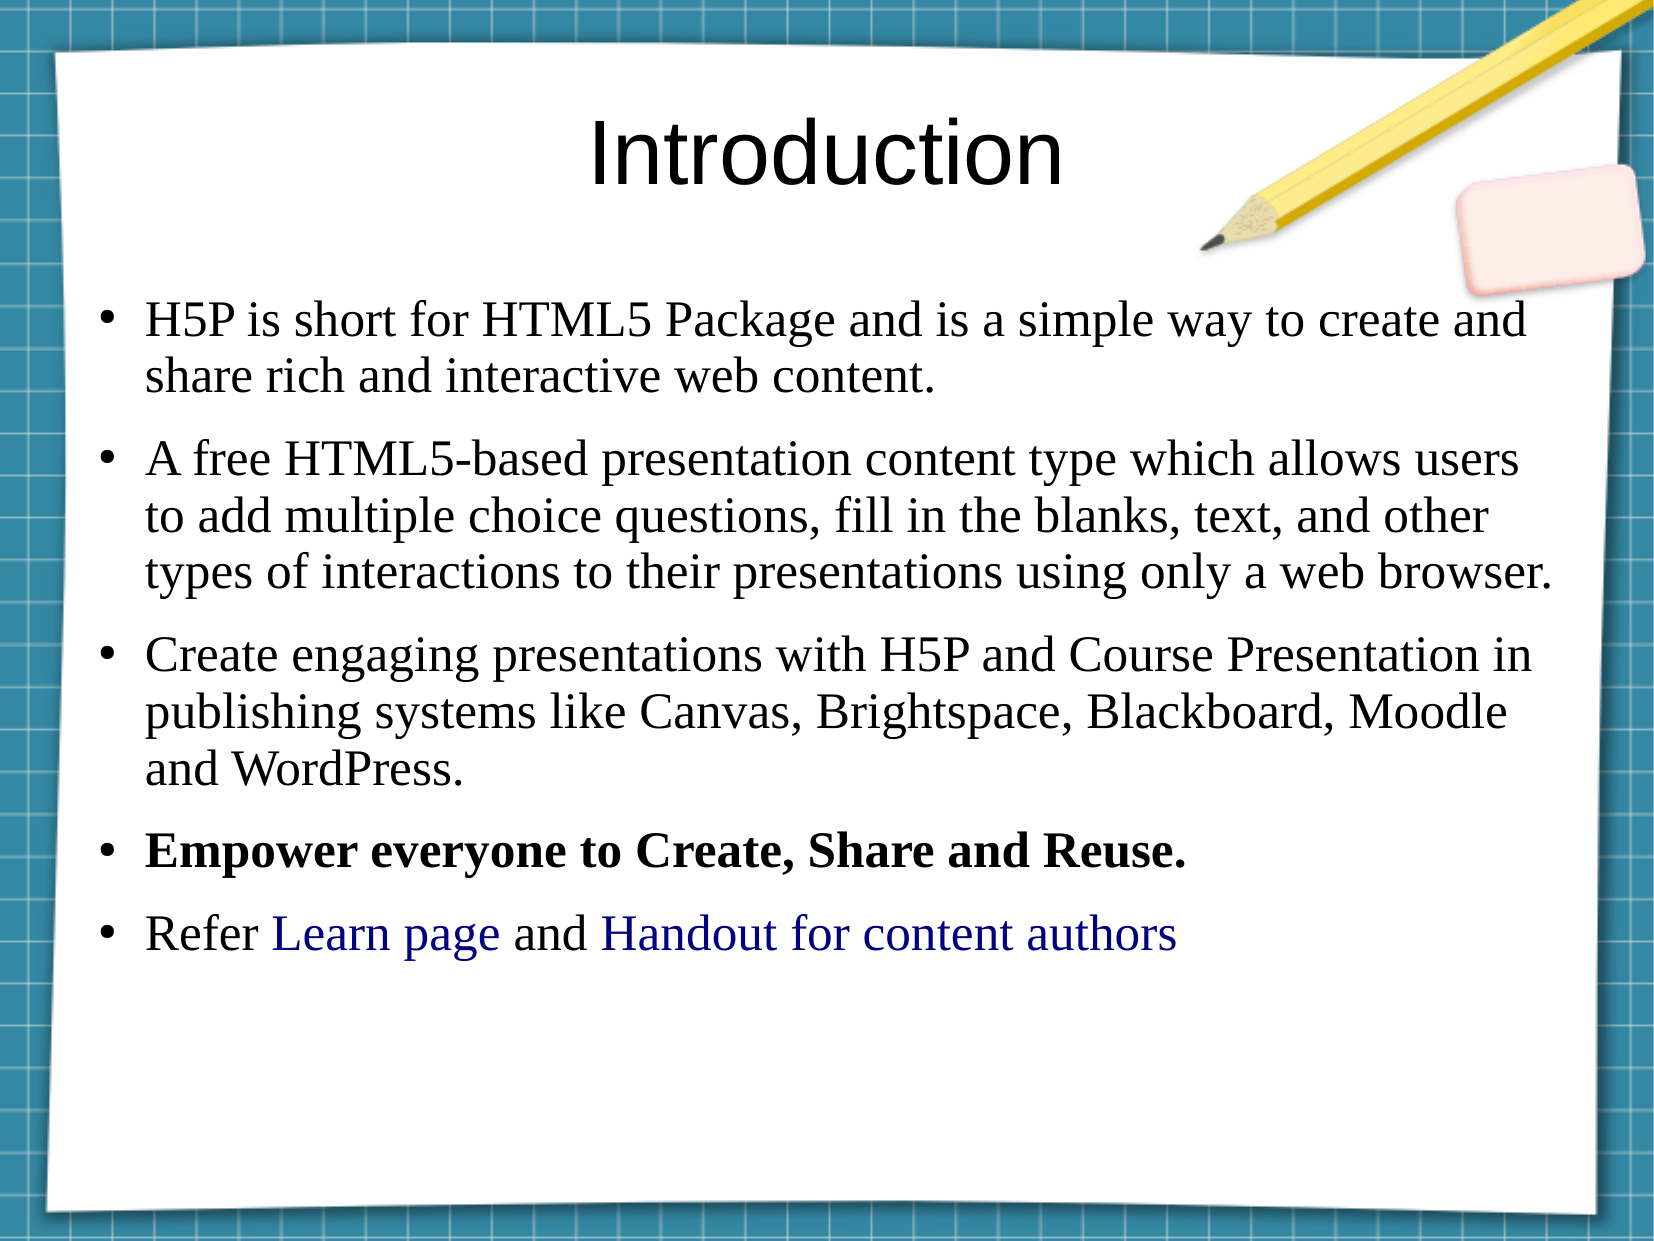

# Introduction
H5P is short for HTML5 Package and is a simple way to create and share rich and interactive web content.
A free HTML5-based presentation content type which allows users to add multiple choice questions, fill in the blanks, text, and other types of interactions to their presentations using only a web browser.
Create engaging presentations with H5P and Course Presentation in publishing systems like Canvas, Brightspace, Blackboard, Moodle and WordPress.
Empower everyone to Create, Share and Reuse.
Refer Learn page and Handout for content authors